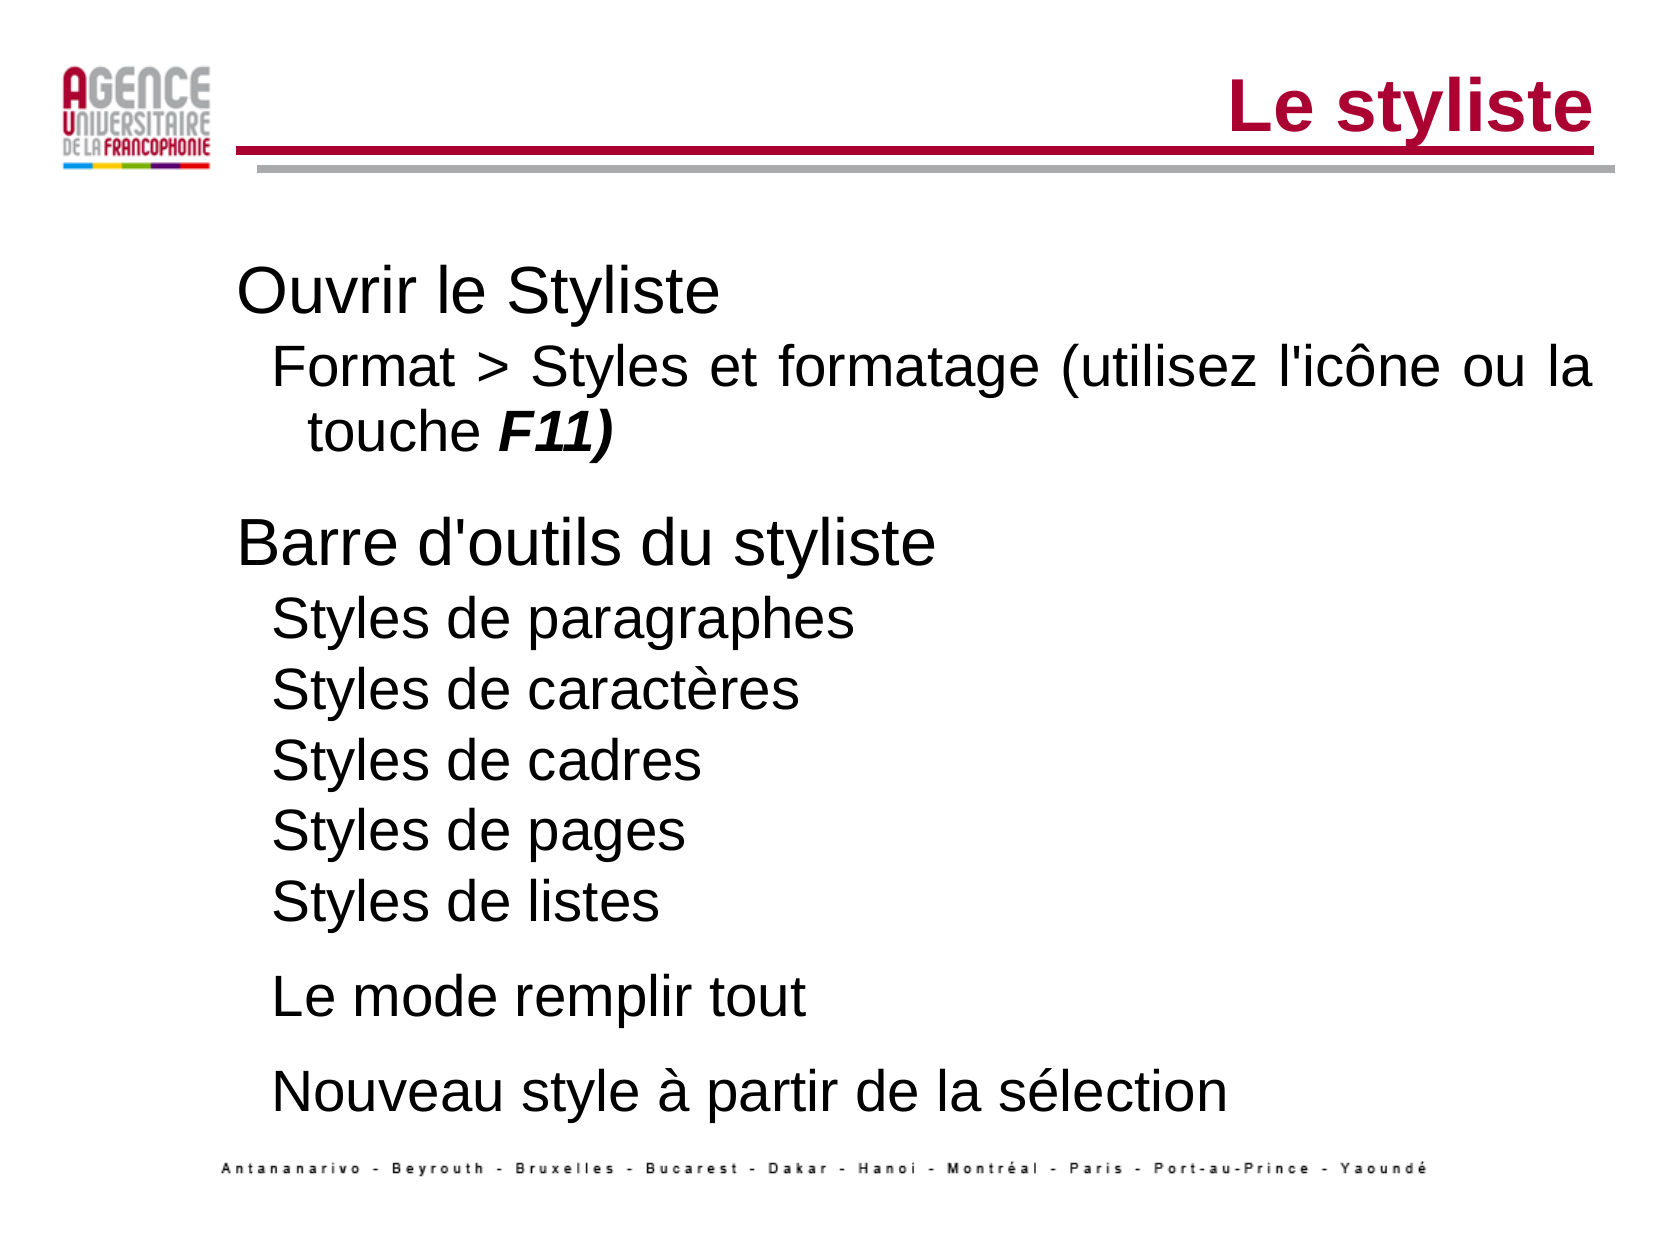

# Le styliste
Ouvrir le Styliste
Format > Styles et formatage (utilisez l'icône ou la touche F11)
Barre d'outils du styliste
Styles de paragraphes
Styles de caractères
Styles de cadres
Styles de pages
Styles de listes
Le mode remplir tout
Nouveau style à partir de la sélection